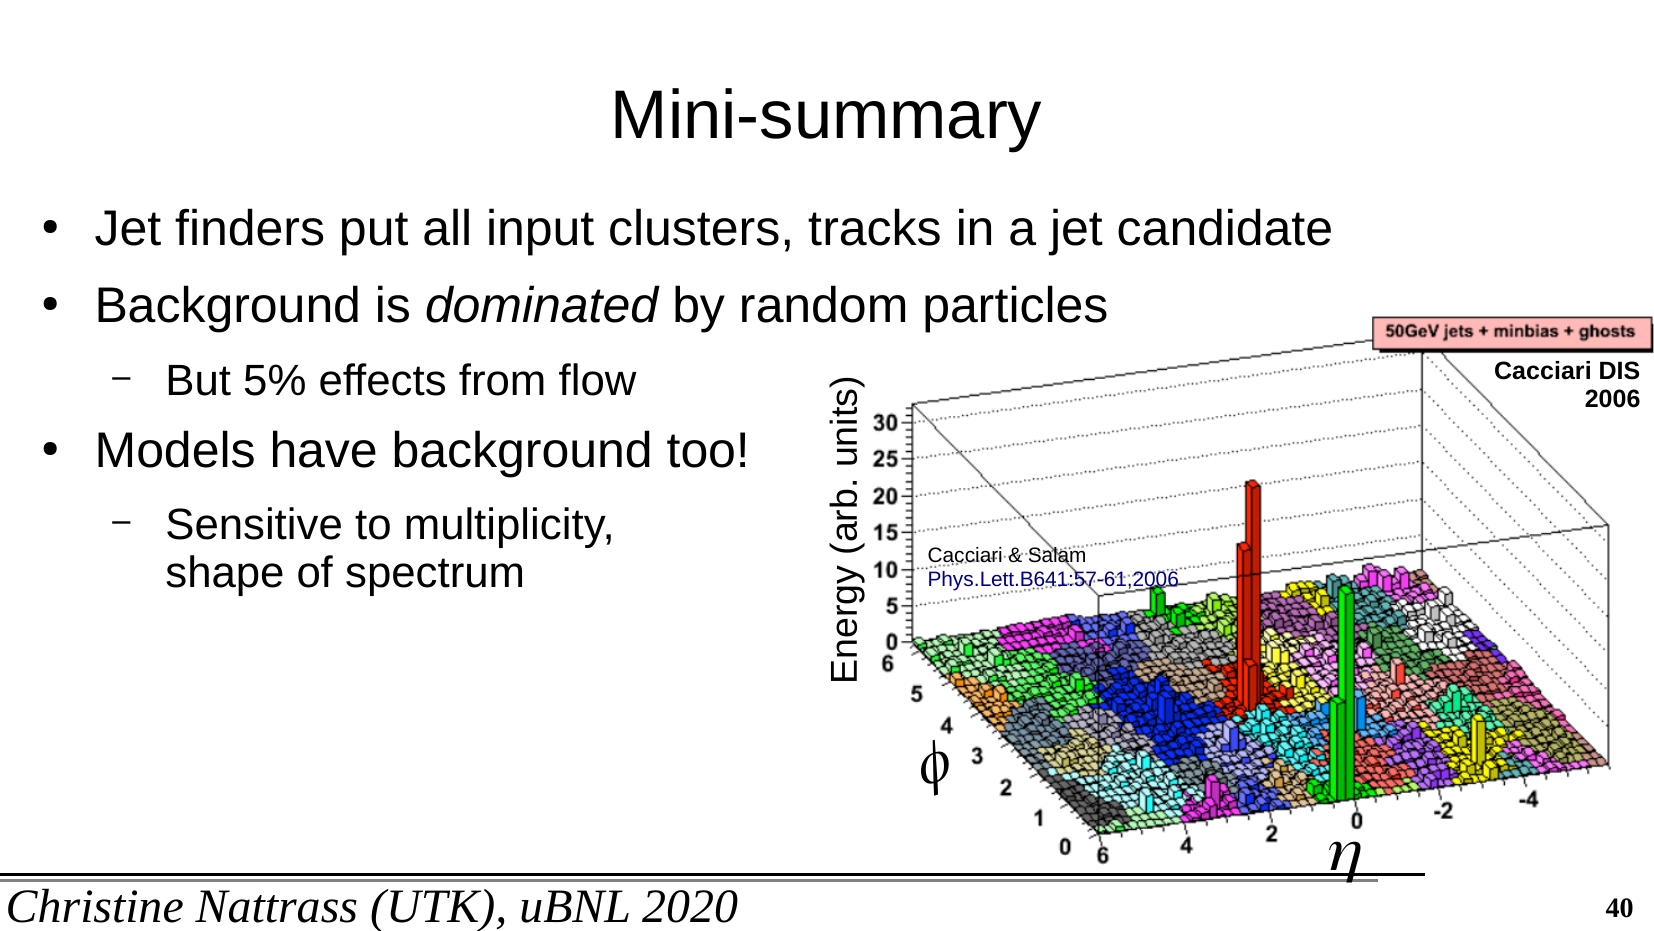

# Mini-summary
Jet finders put all input clusters, tracks in a jet candidate
Background is dominated by random particles
But 5% effects from flow
Models have background too!
Sensitive to multiplicity,
shape of spectrum
Cacciari DIS 2006
Energy (arb. units)
Cacciari & Salam
Phys.Lett.B641:57-61,2006